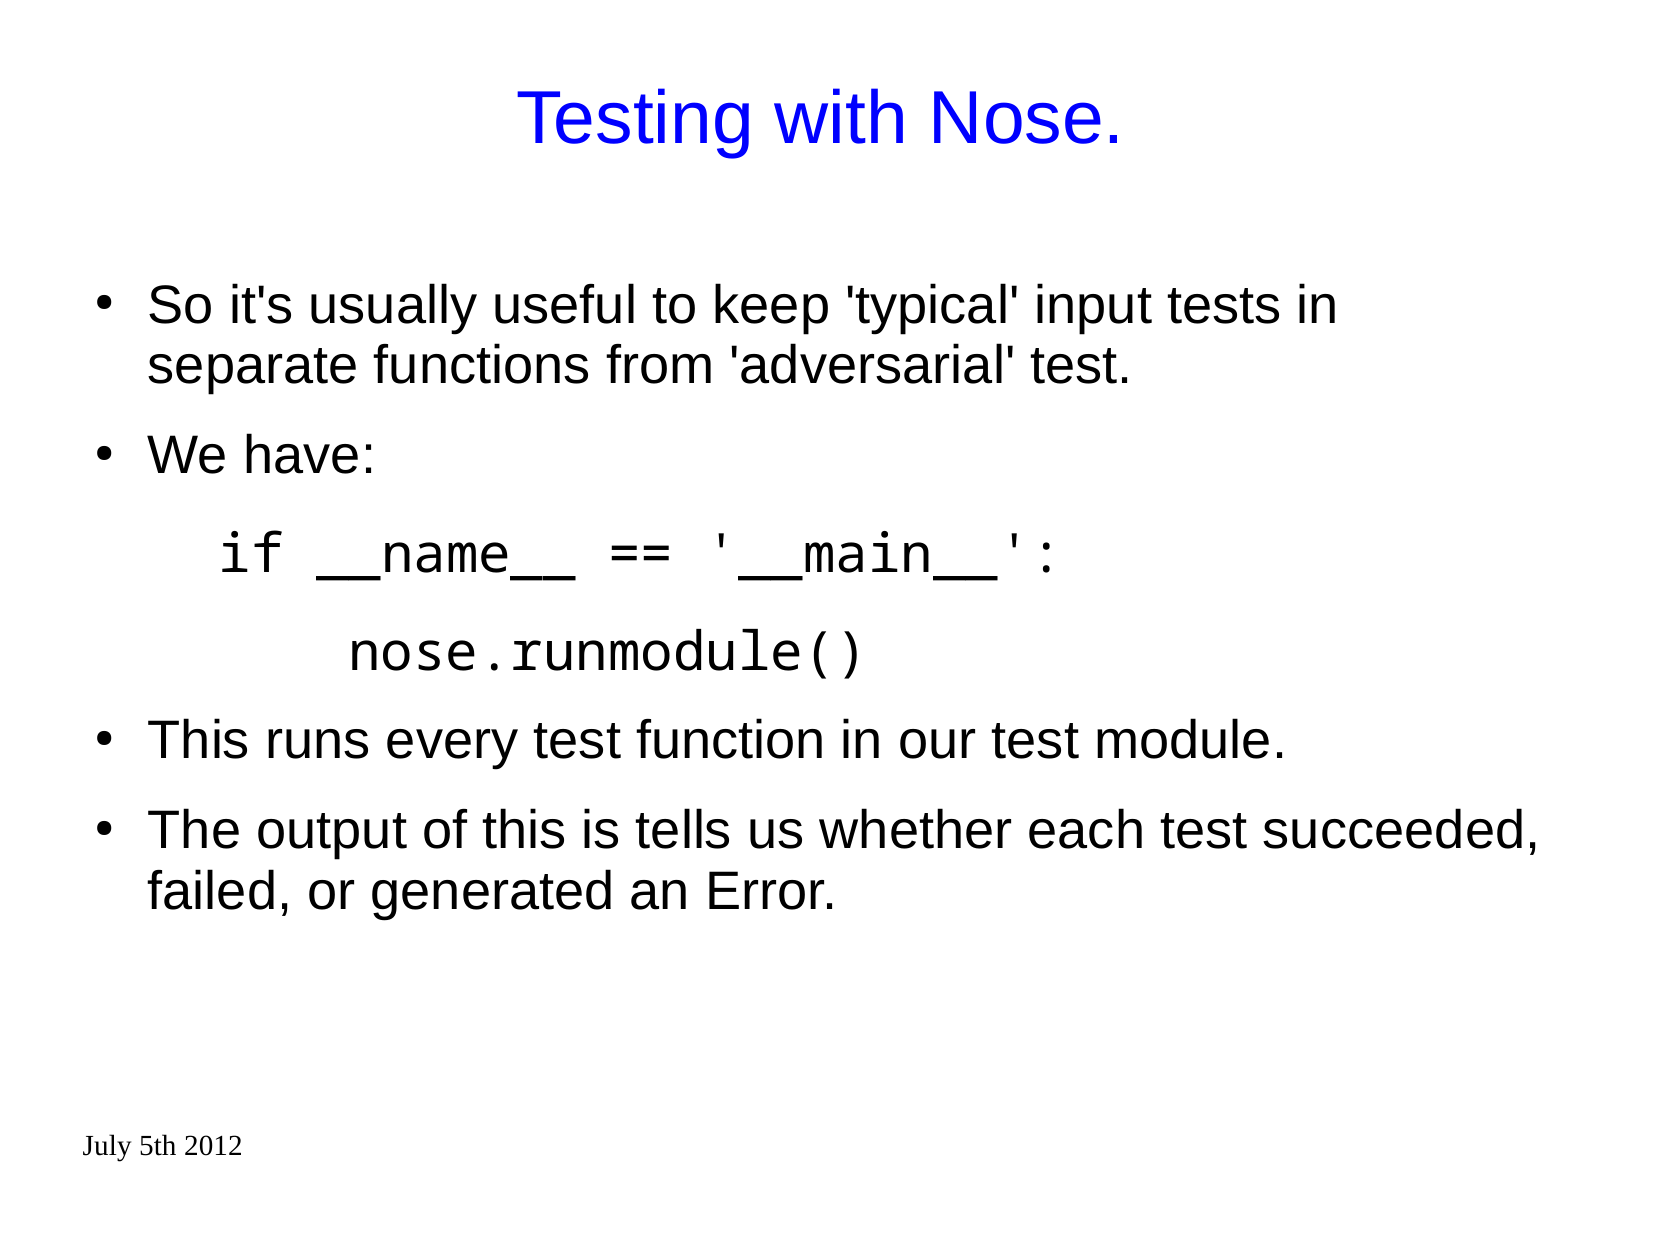

# Testing with Nose.
So it's usually useful to keep 'typical' input tests in separate functions from 'adversarial' test.
We have:
if __name__ == '__main__':
 nose.runmodule()
This runs every test function in our test module.
The output of this is tells us whether each test succeeded, failed, or generated an Error.
July 5th 2012